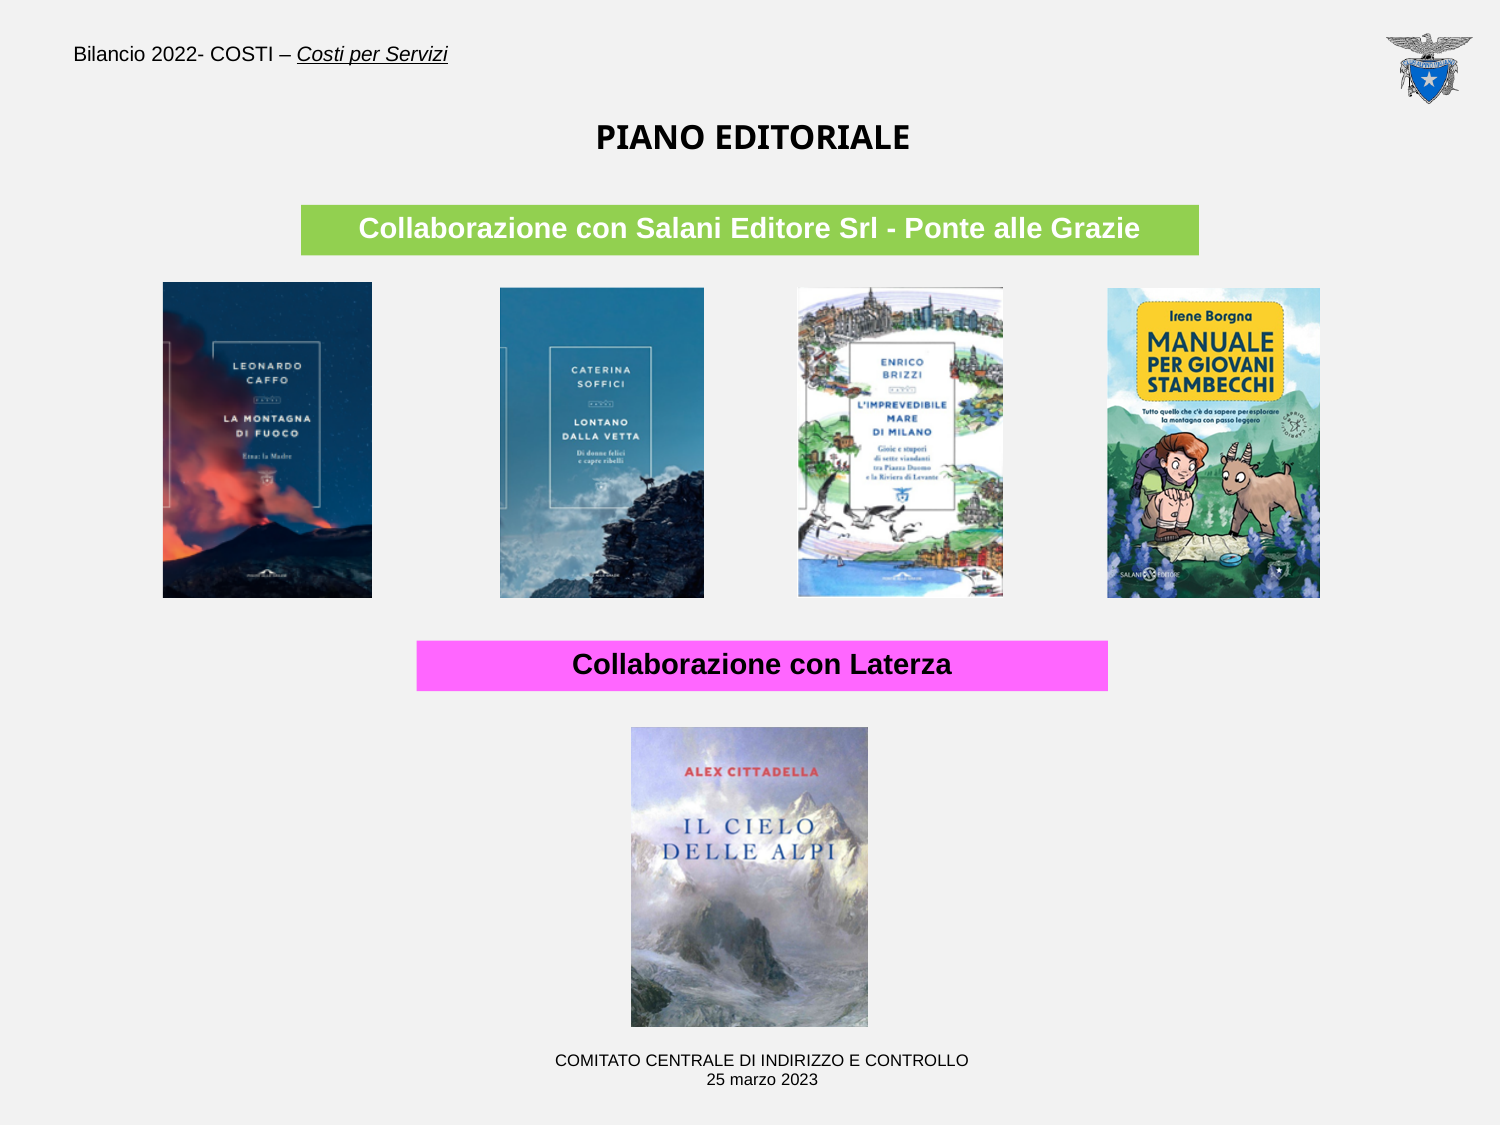

Bilancio 2022- COSTI – Costi per Servizi
PIANO EDITORIALE
Collaborazione con Salani Editore Srl - Ponte alle Grazie
Collaborazione con Laterza
COMITATO CENTRALE DI INDIRIZZO E CONTROLLO
25 marzo 2023